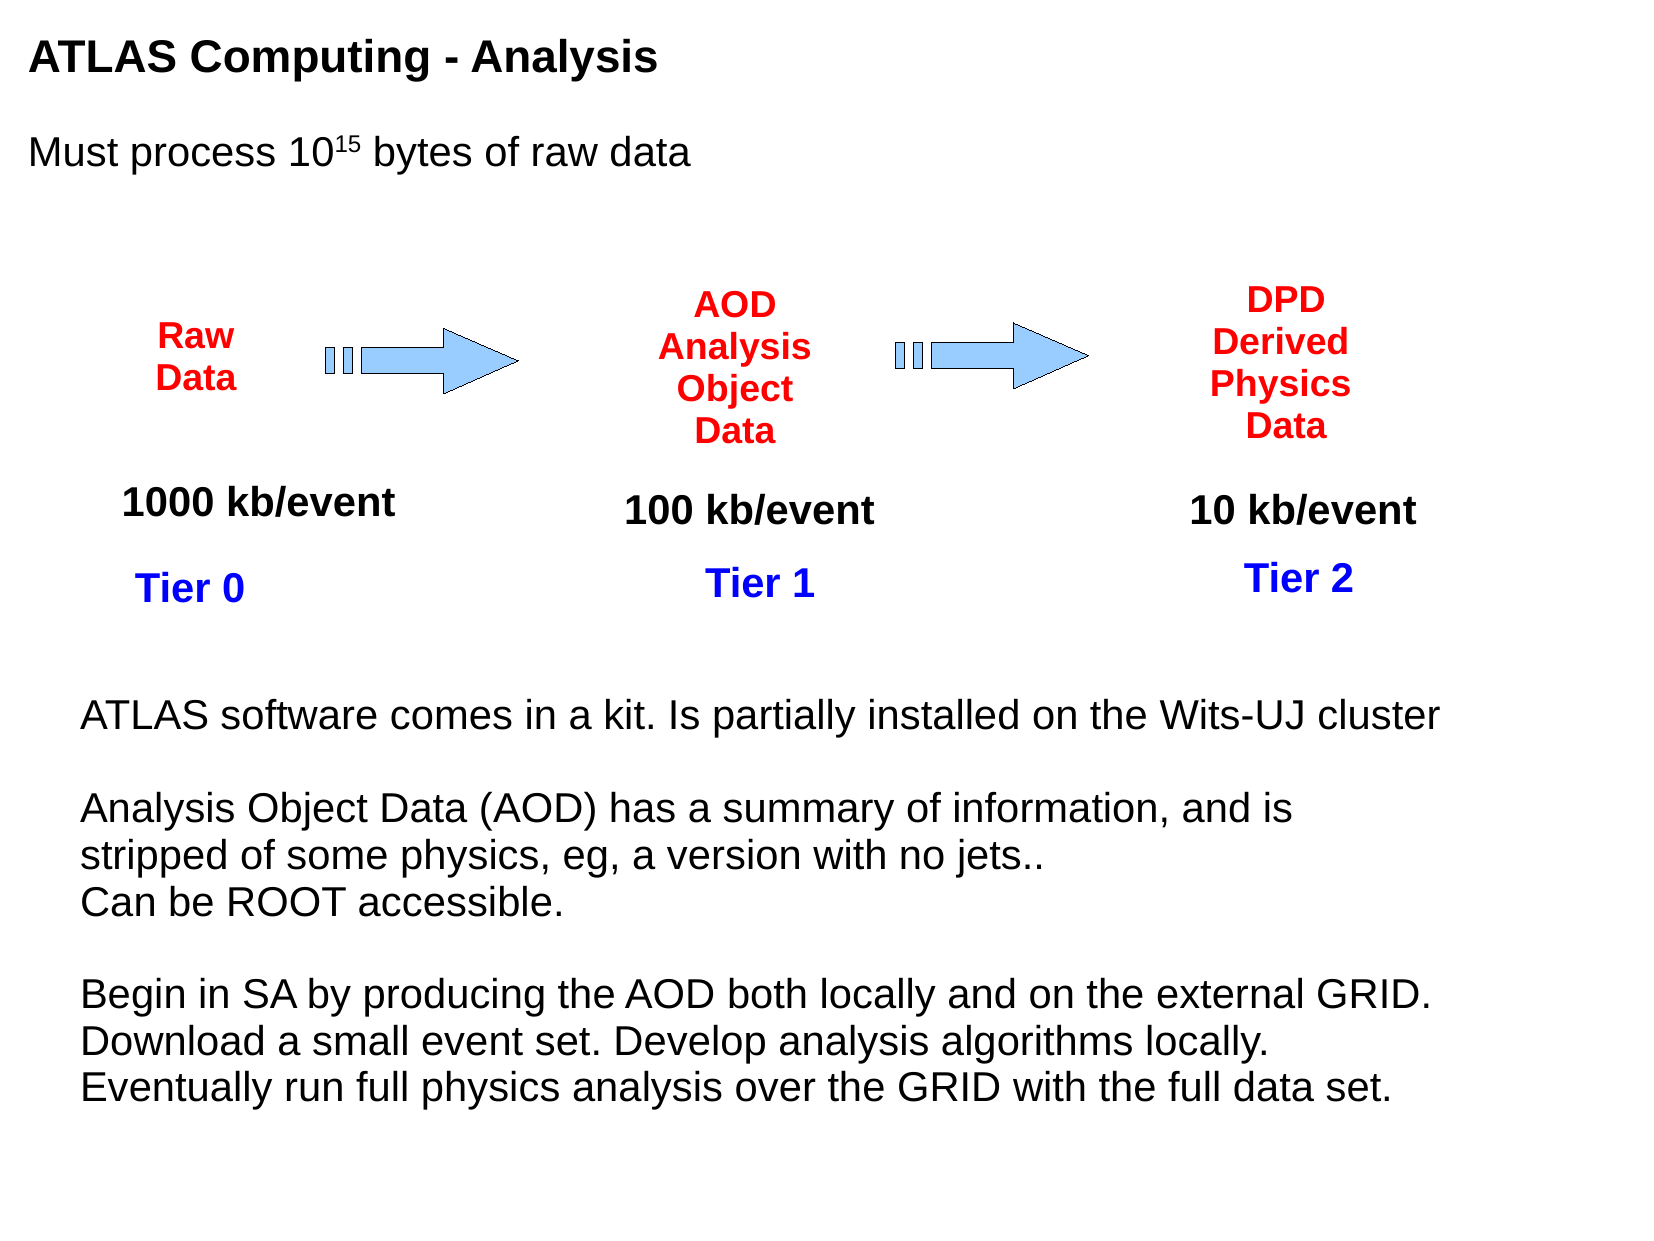

ATLAS Computing - Analysis
Must process 1015 bytes of raw data
DPD
Derived
Physics
Data
AOD
Analysis
Object
Data
Raw
Data
1000 kb/event
100 kb/event
10 kb/event
Tier 2
Tier 1
Tier 0
ATLAS software comes in a kit. Is partially installed on the Wits-UJ cluster
Analysis Object Data (AOD) has a summary of information, and is
stripped of some physics, eg, a version with no jets..
Can be ROOT accessible.
Begin in SA by producing the AOD both locally and on the external GRID.
Download a small event set. Develop analysis algorithms locally.
Eventually run full physics analysis over the GRID with the full data set.